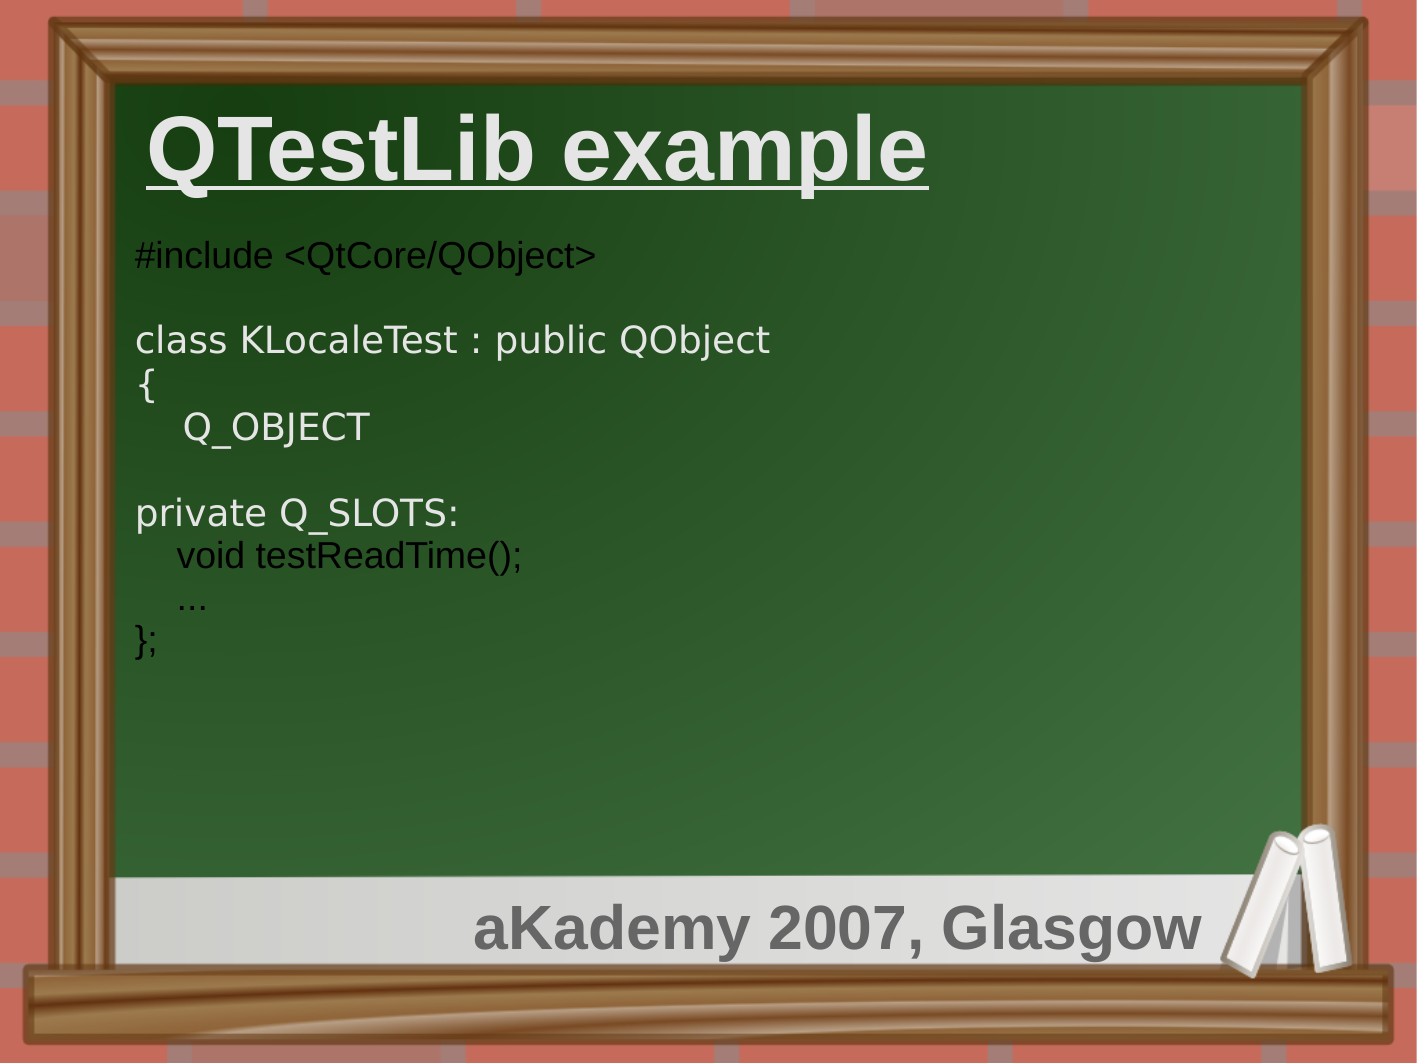

QTestLib example
#include <QtCore/QObject>
class KLocaleTest : public QObject
{
 Q_OBJECT
private Q_SLOTS:
 void testReadTime();
 ...
};